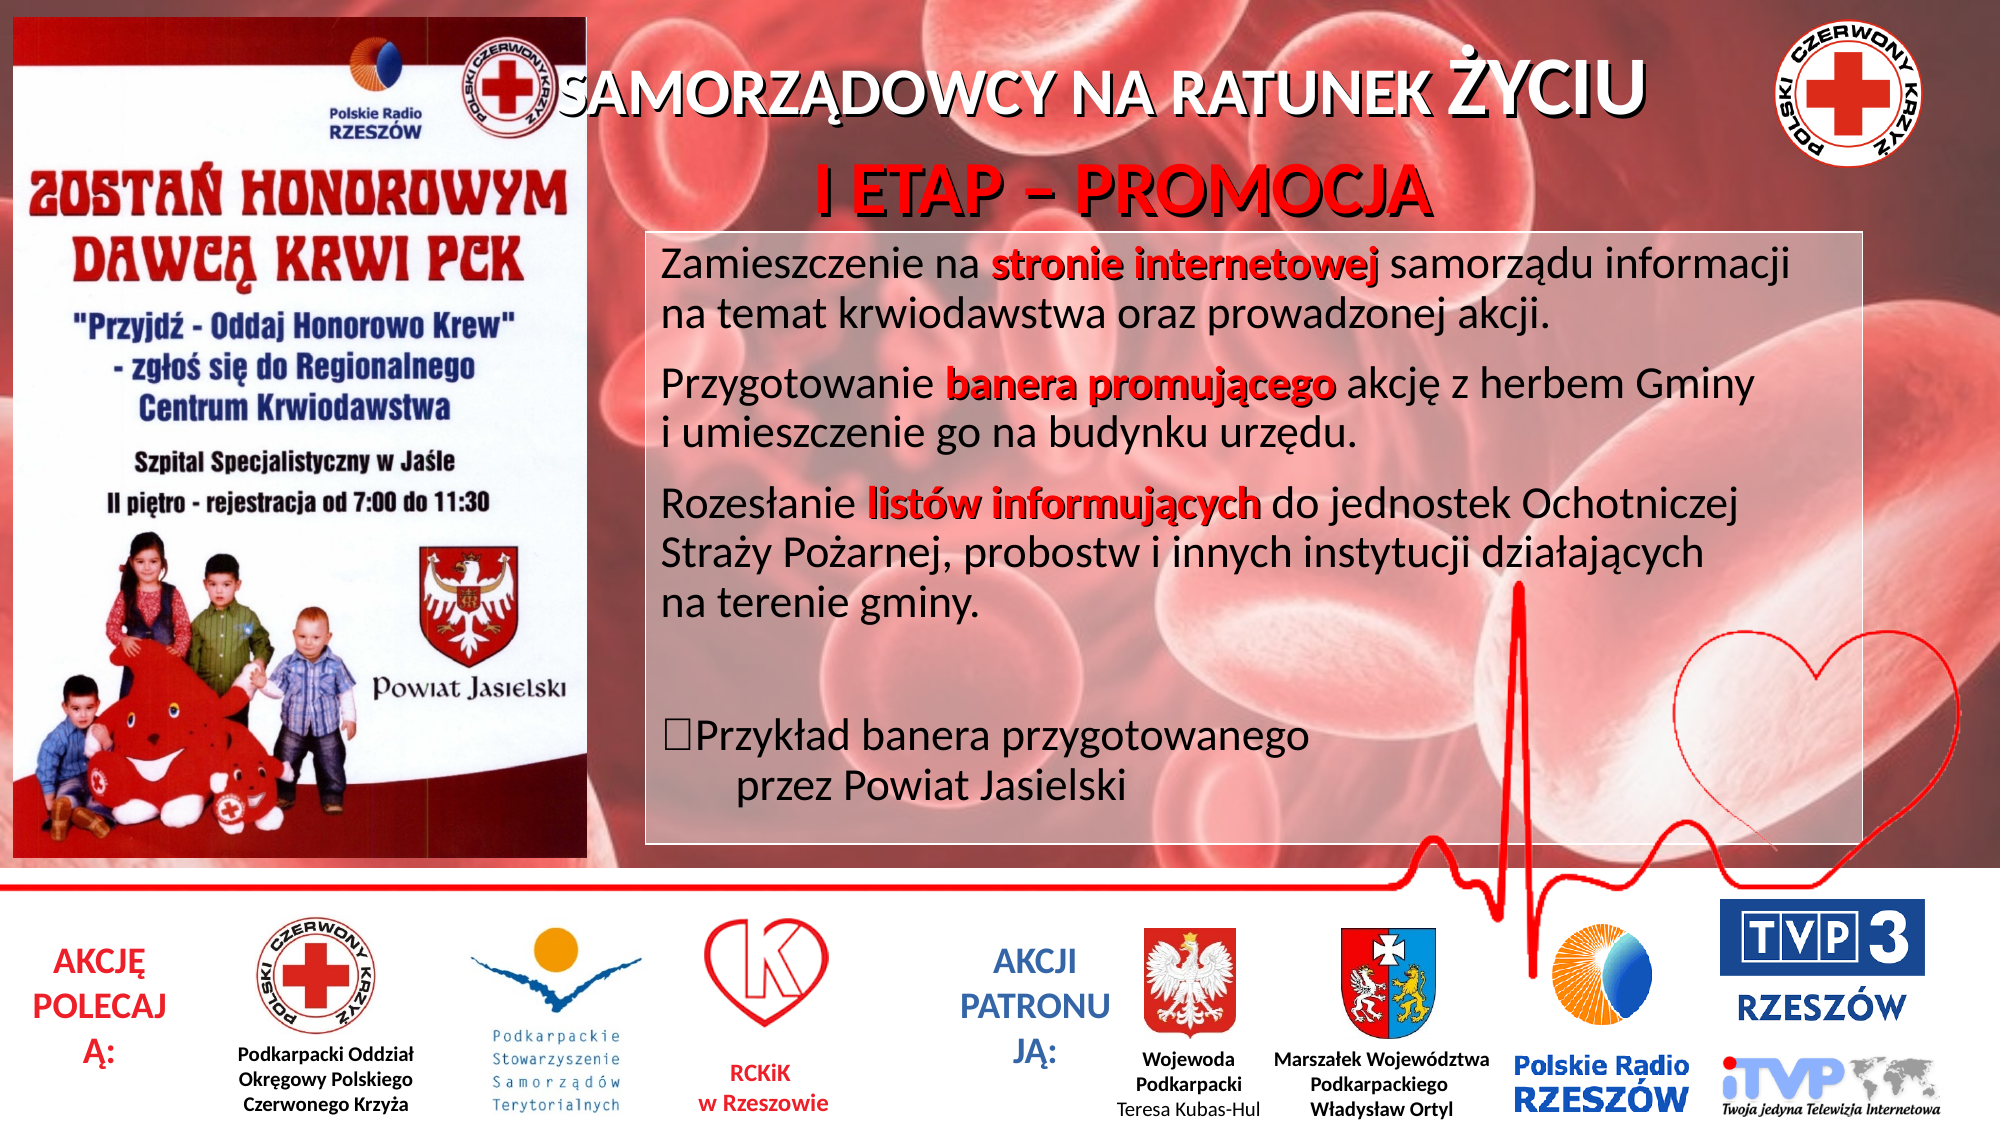

# Samorządowcy na ratunek ŻYCIU I ETAP – PROMOCJA
Zamieszczenie na stronie internetowej samorządu informacji
na temat krwiodawstwa oraz prowadzonej akcji.
Przygotowanie banera promującego akcję z herbem Gminy
i umieszczenie go na budynku urzędu.
Rozesłanie listów informujących do jednostek Ochotniczej Straży Pożarnej, probostw i innych instytucji działających
na terenie gminy.
Przykład banera przygotowanego
	przez Powiat Jasielski
Akcję polecają:
Akcji patronują:
Podkarpacki Oddział Okręgowy Polskiego Czerwonego Krzyża
Wojewoda Podkarpacki
Teresa Kubas-Hul
Marszałek Województwa Podkarpackiego
Władysław Ortyl
RCKiK
w Rzeszowie